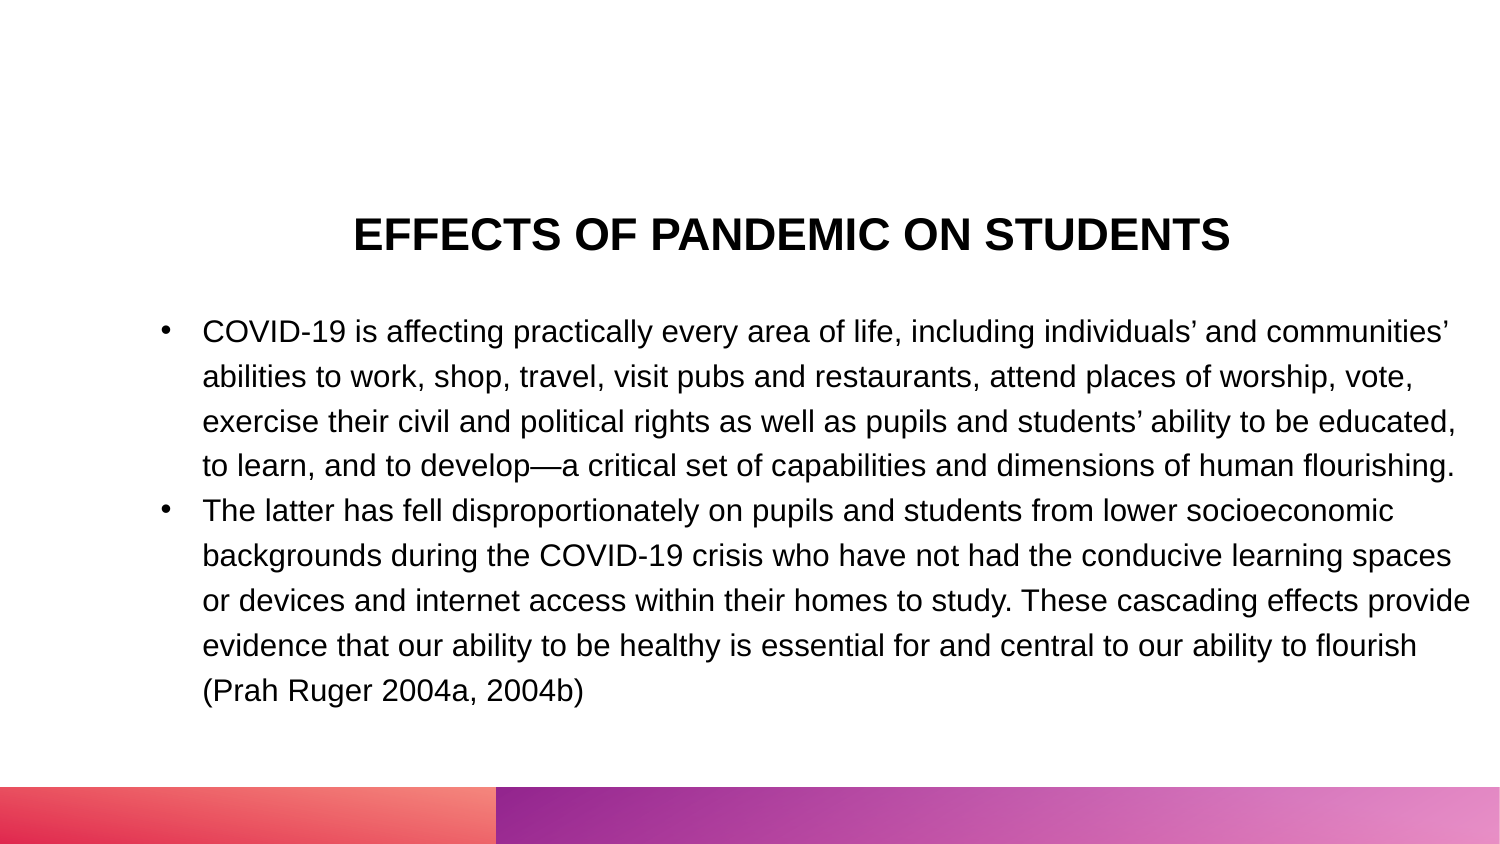

EFFECTS OF PANDEMIC ON STUDENTS
COVID-19 is affecting practically every area of life, including individuals’ and communities’ abilities to work, shop, travel, visit pubs and restaurants, attend places of worship, vote, exercise their civil and political rights as well as pupils and students’ ability to be educated, to learn, and to develop—a critical set of capabilities and dimensions of human flourishing.
The latter has fell disproportionately on pupils and students from lower socioeconomic backgrounds during the COVID-19 crisis who have not had the conducive learning spaces or devices and internet access within their homes to study. These cascading effects provide evidence that our ability to be healthy is essential for and central to our ability to flourish (Prah Ruger 2004a, 2004b)